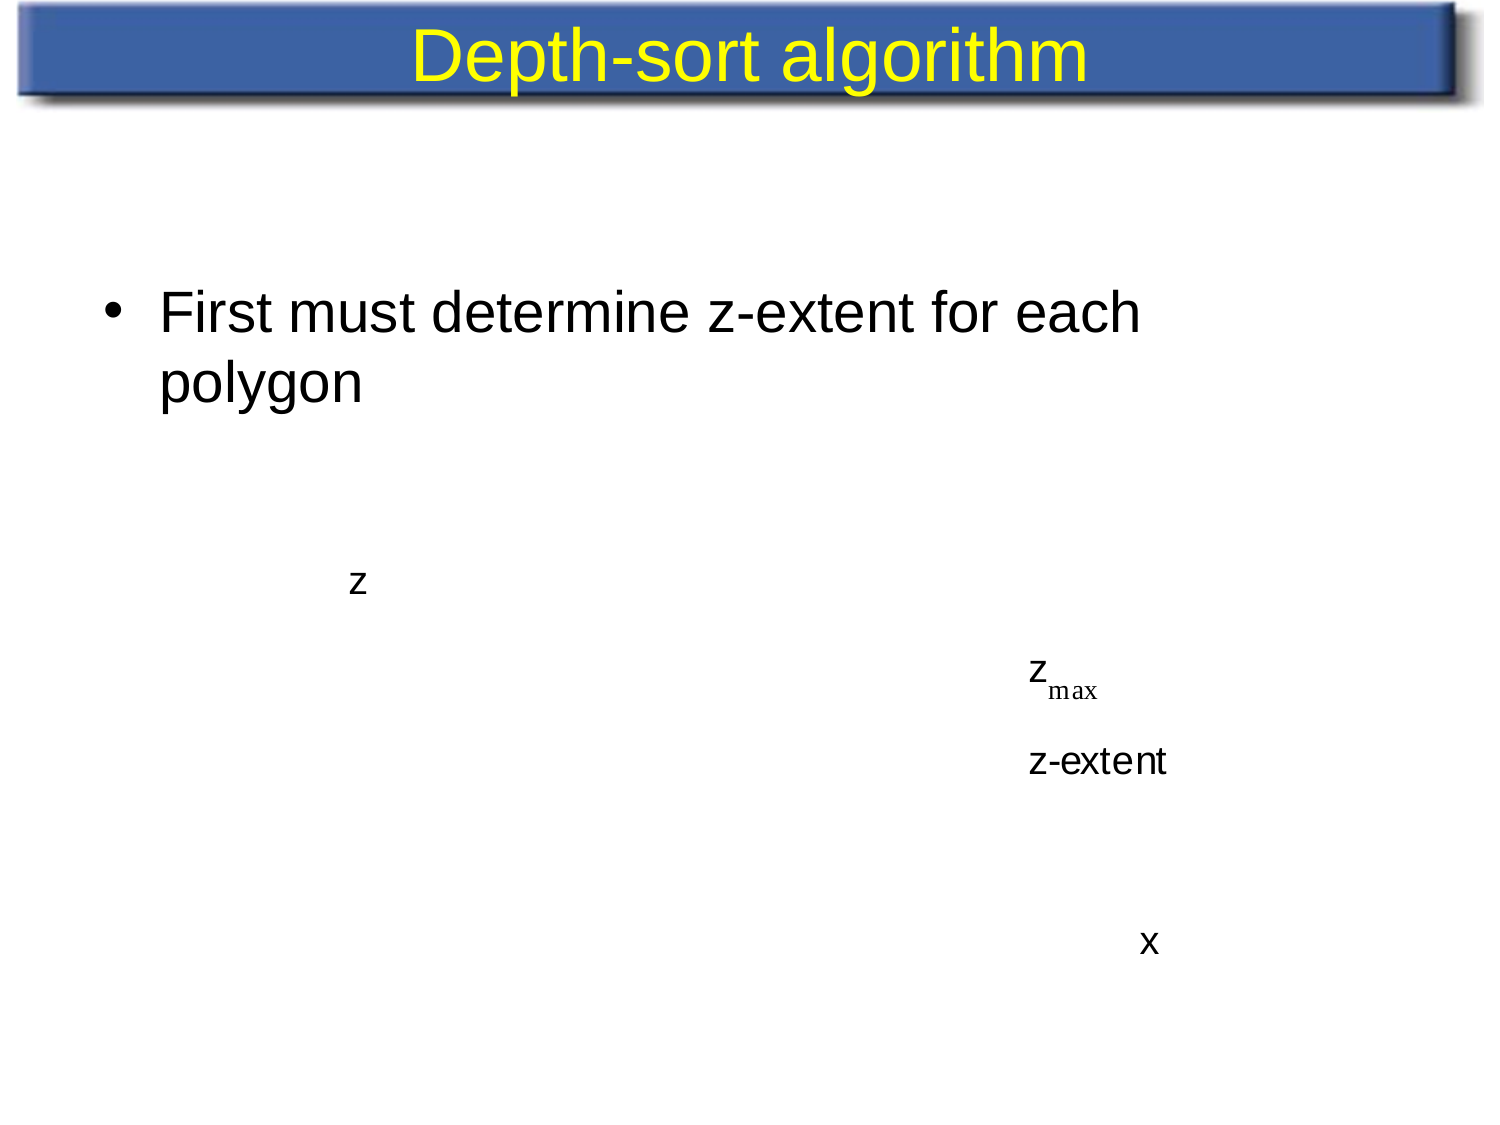

# Depth-sort algorithm
First must determine z-extent for each polygon